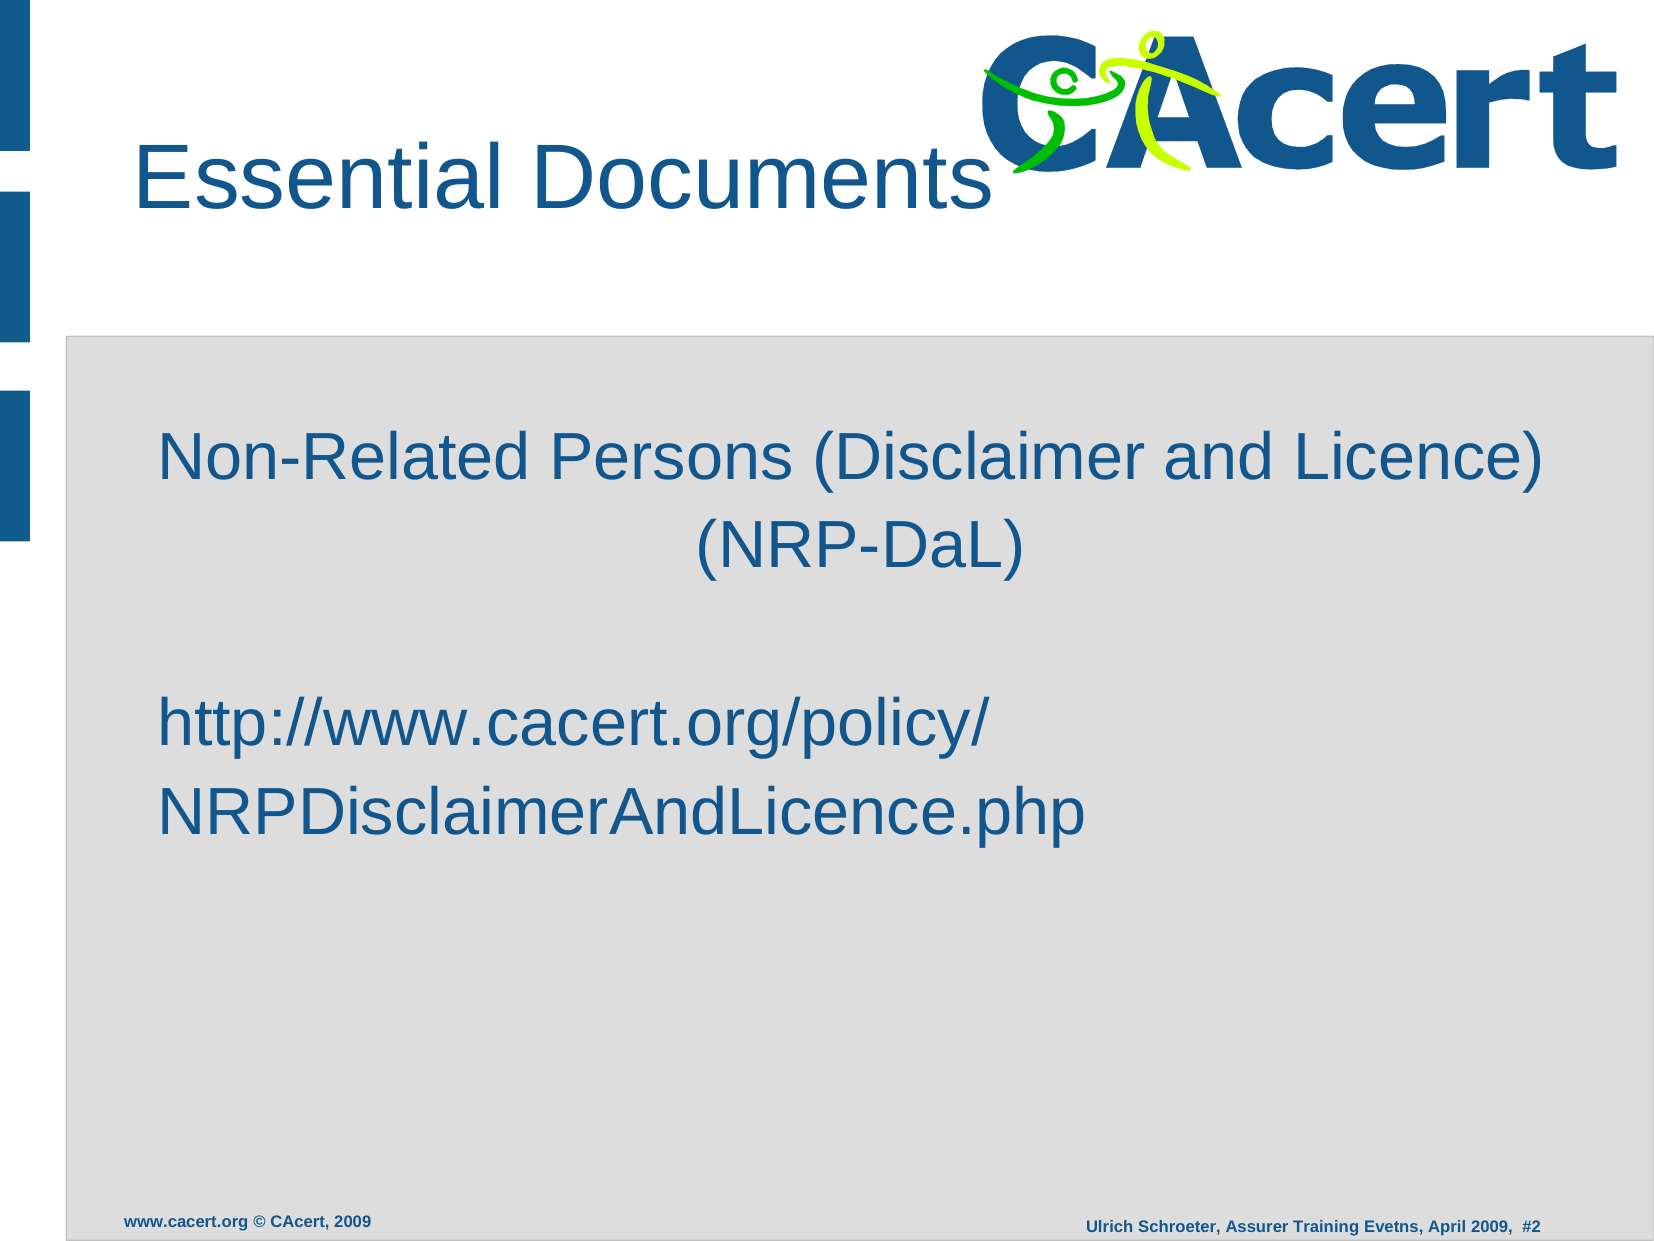

Essential Documents
Non-Related Persons (Disclaimer and Licence)
 (NRP-DaL)
http://www.cacert.org/policy/
NRPDisclaimerAndLicence.php